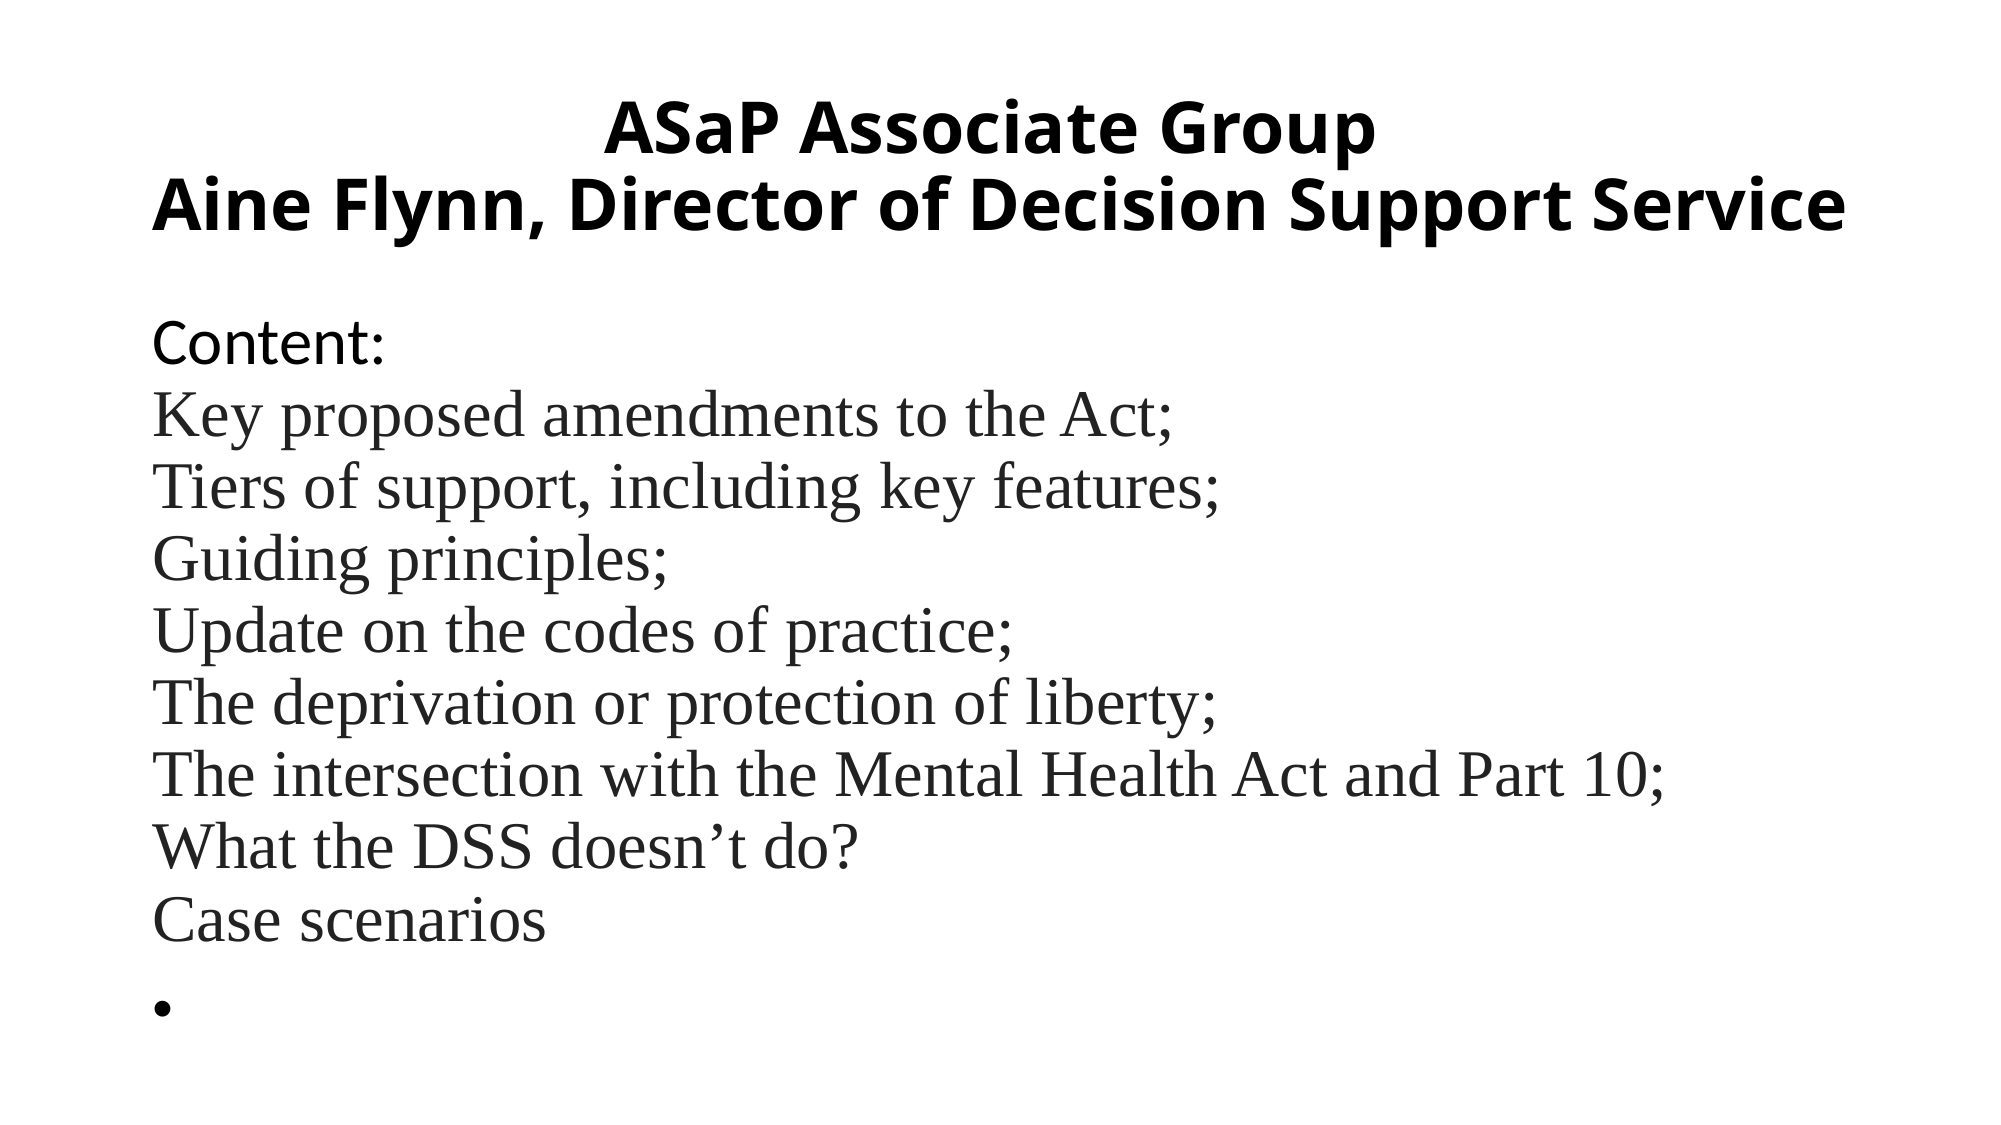

# ASaP Associate Group Aine Flynn, Director of Decision Support Service
Content:
Key proposed amendments to the Act;
Tiers of support, including key features;
Guiding principles;
Update on the codes of practice;
The deprivation or protection of liberty;
The intersection with the Mental Health Act and Part 10;
What the DSS doesn’t do?
Case scenarios